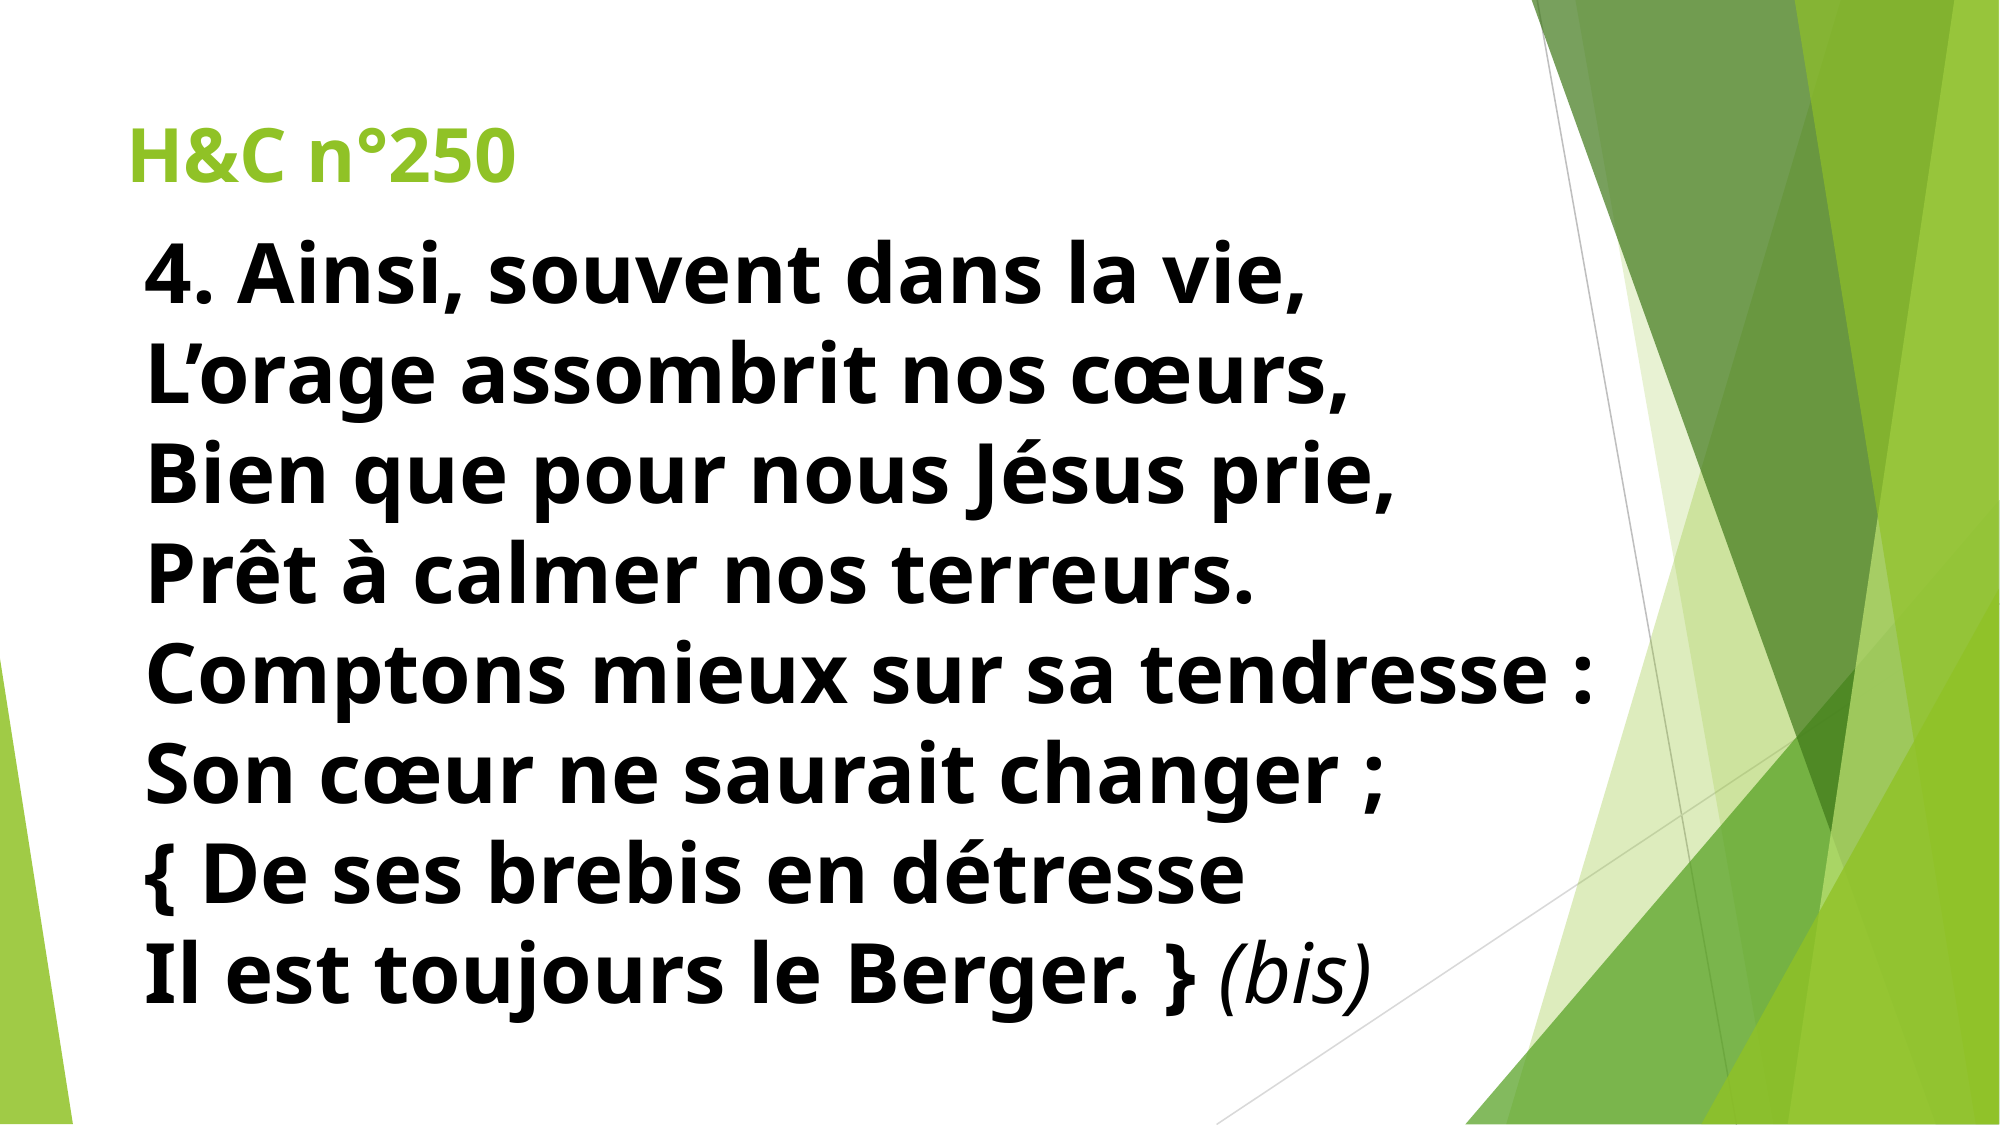

H&C n°250
4. Ainsi, souvent dans la vie,
L’orage assombrit nos cœurs,
Bien que pour nous Jésus prie,
Prêt à calmer nos terreurs.
Comptons mieux sur sa tendresse :
Son cœur ne saurait changer ;
{ De ses brebis en détresse
Il est toujours le Berger. } (bis)